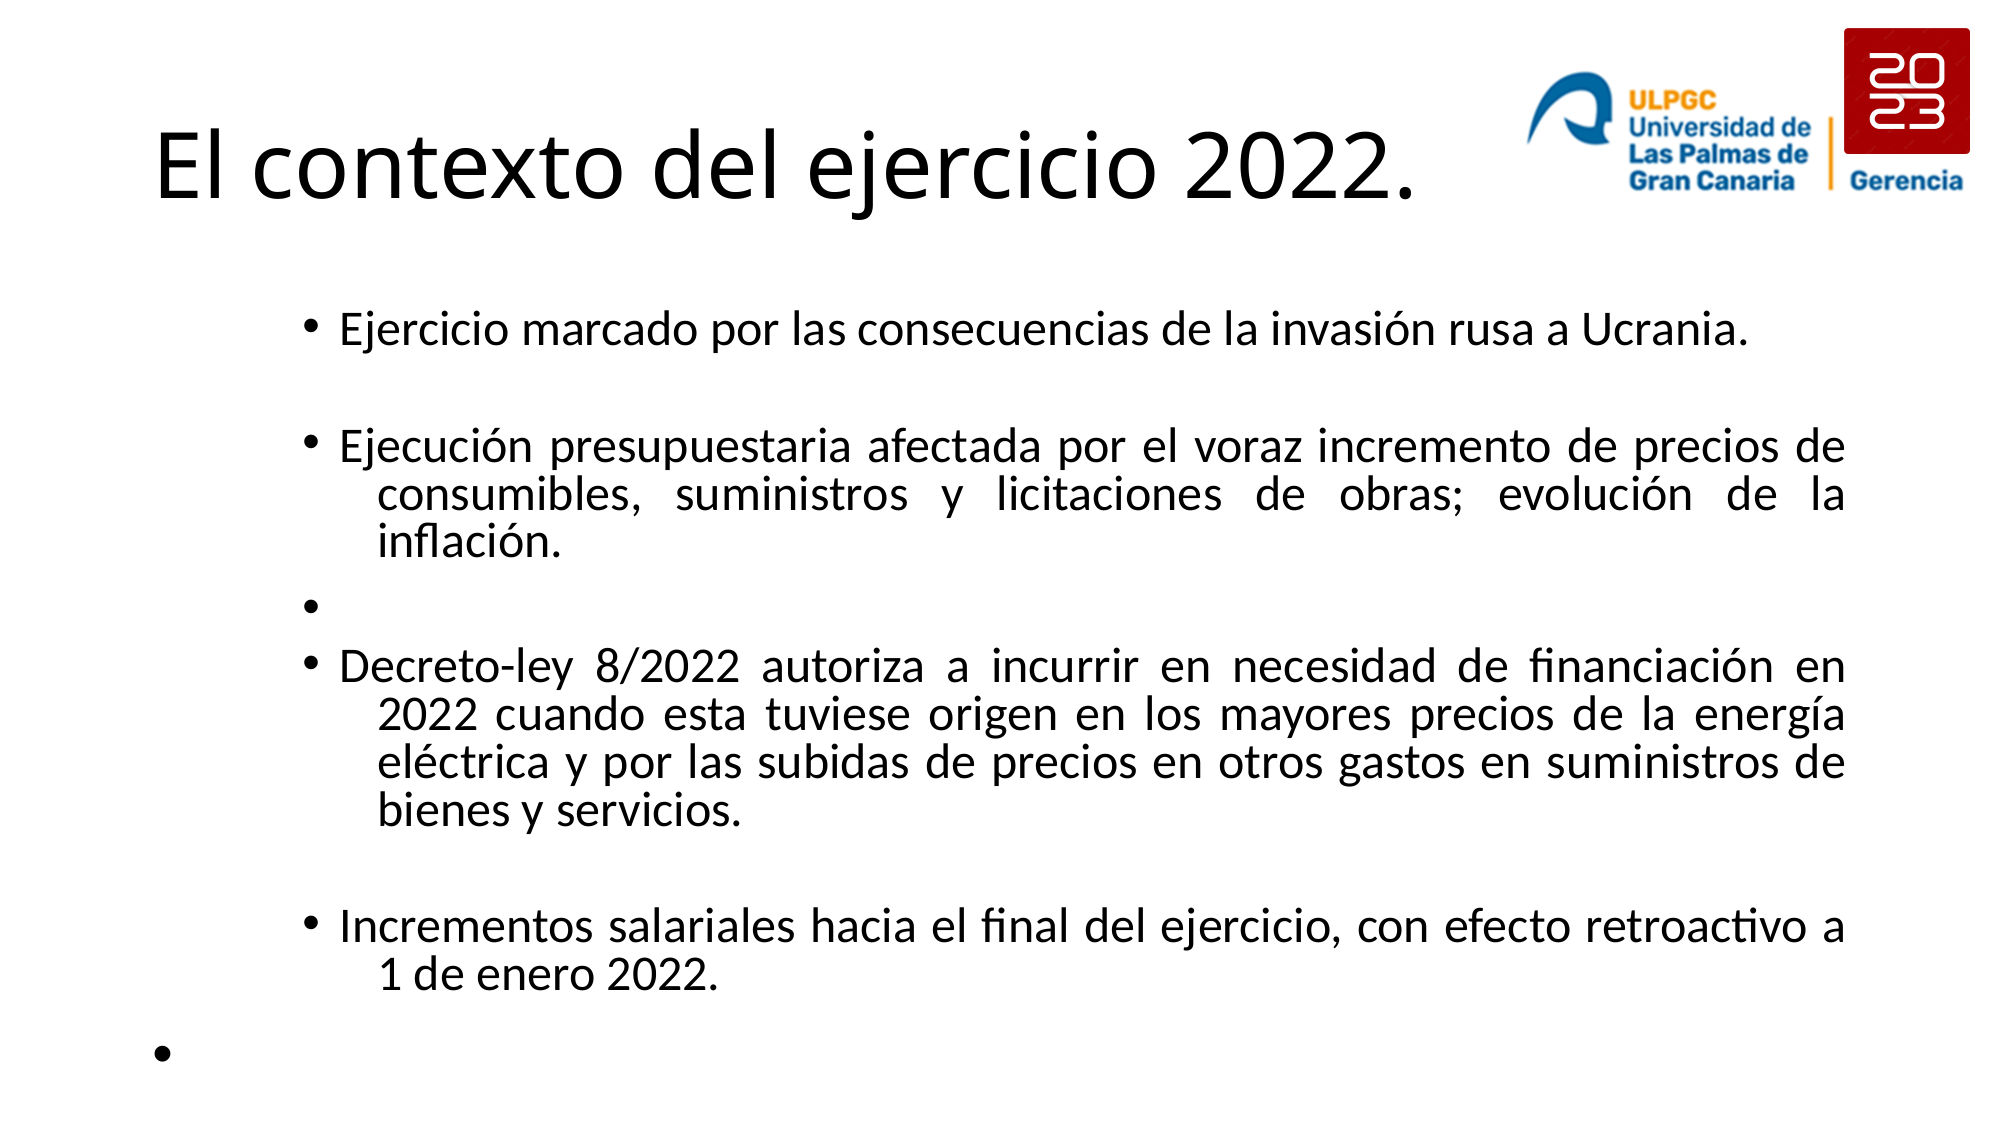

# El contexto del ejercicio 2022.
Ejercicio marcado por las consecuencias de la invasión rusa a Ucrania.
Ejecución presupuestaria afectada por el voraz incremento de precios de consumibles, suministros y licitaciones de obras; evolución de la inflación.
Decreto-ley 8/2022 autoriza a incurrir en necesidad de financiación en 2022 cuando esta tuviese origen en los mayores precios de la energía eléctrica y por las subidas de precios en otros gastos en suministros de bienes y servicios.
Incrementos salariales hacia el final del ejercicio, con efecto retroactivo a 1 de enero 2022.